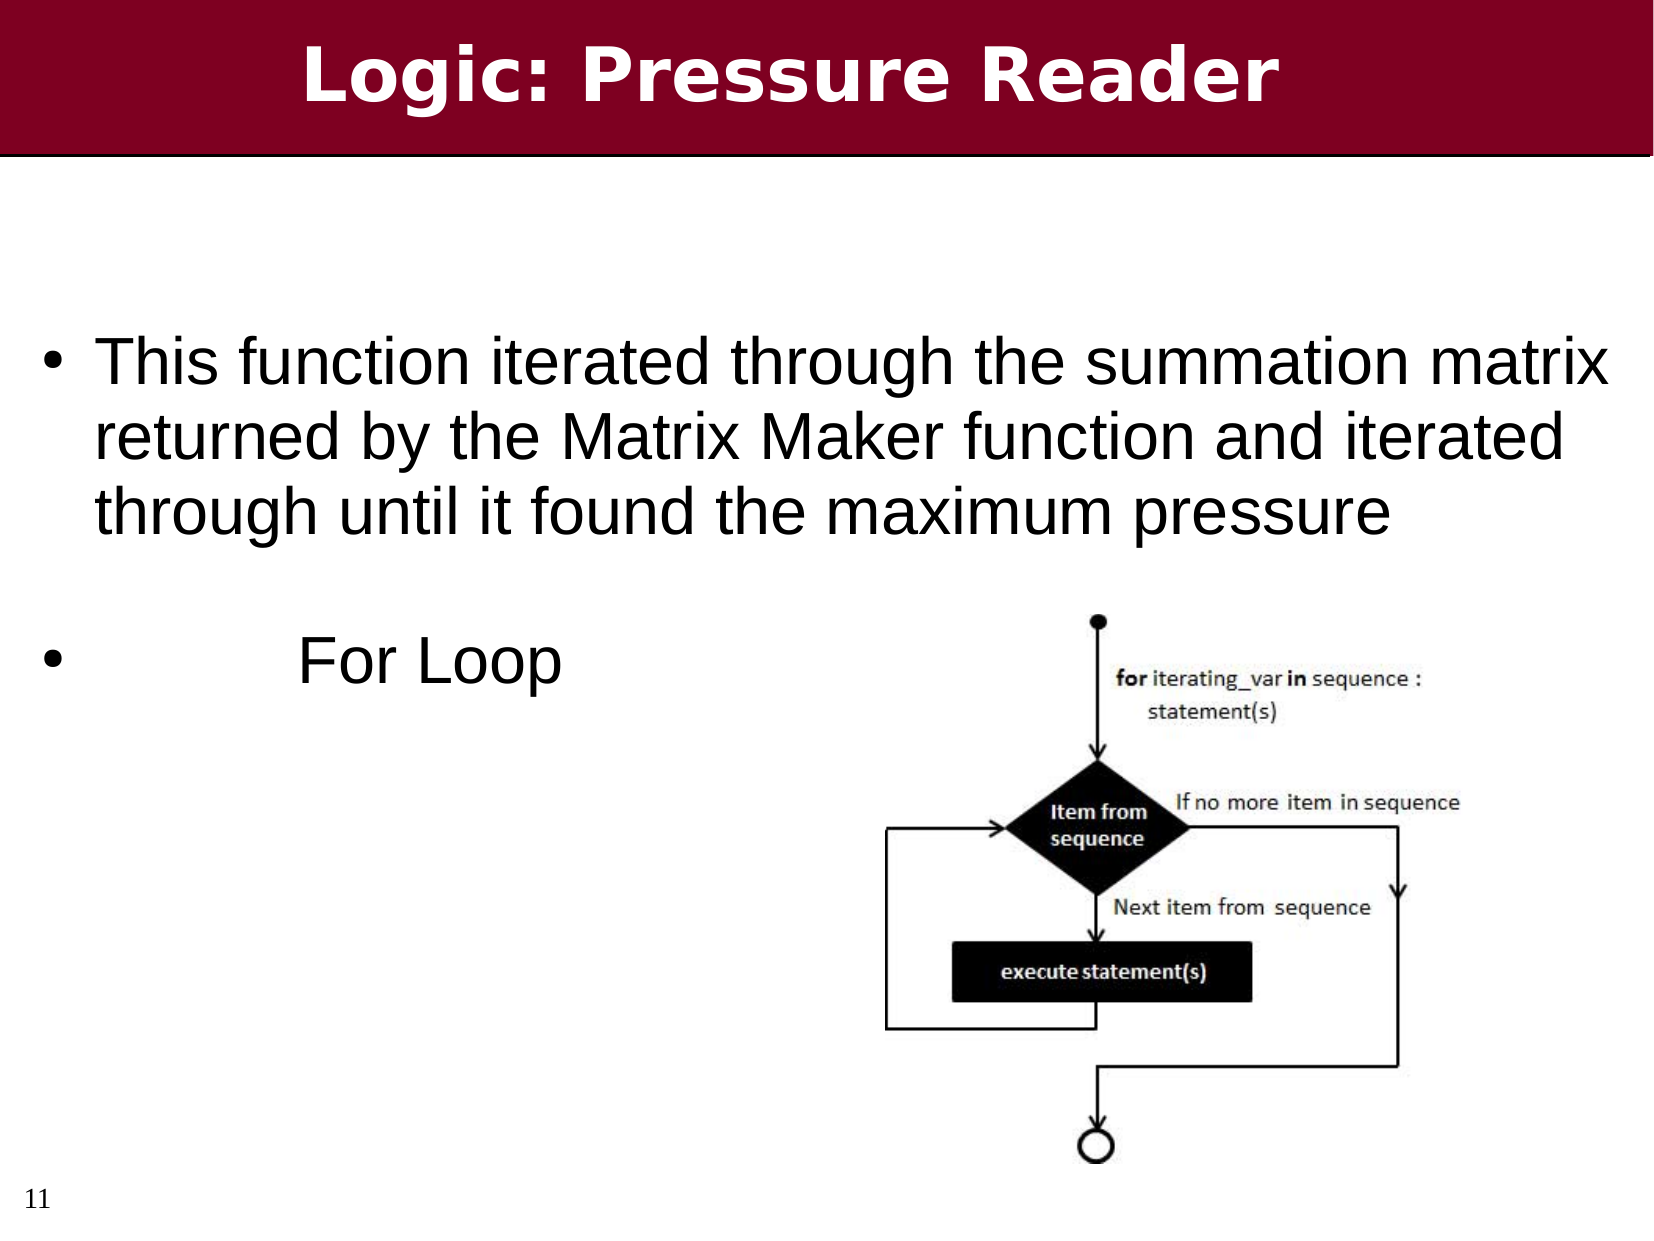

Logic: Pressure Reader
This function iterated through the summation matrix returned by the Matrix Maker function and iterated through until it found the maximum pressure
 For Loop